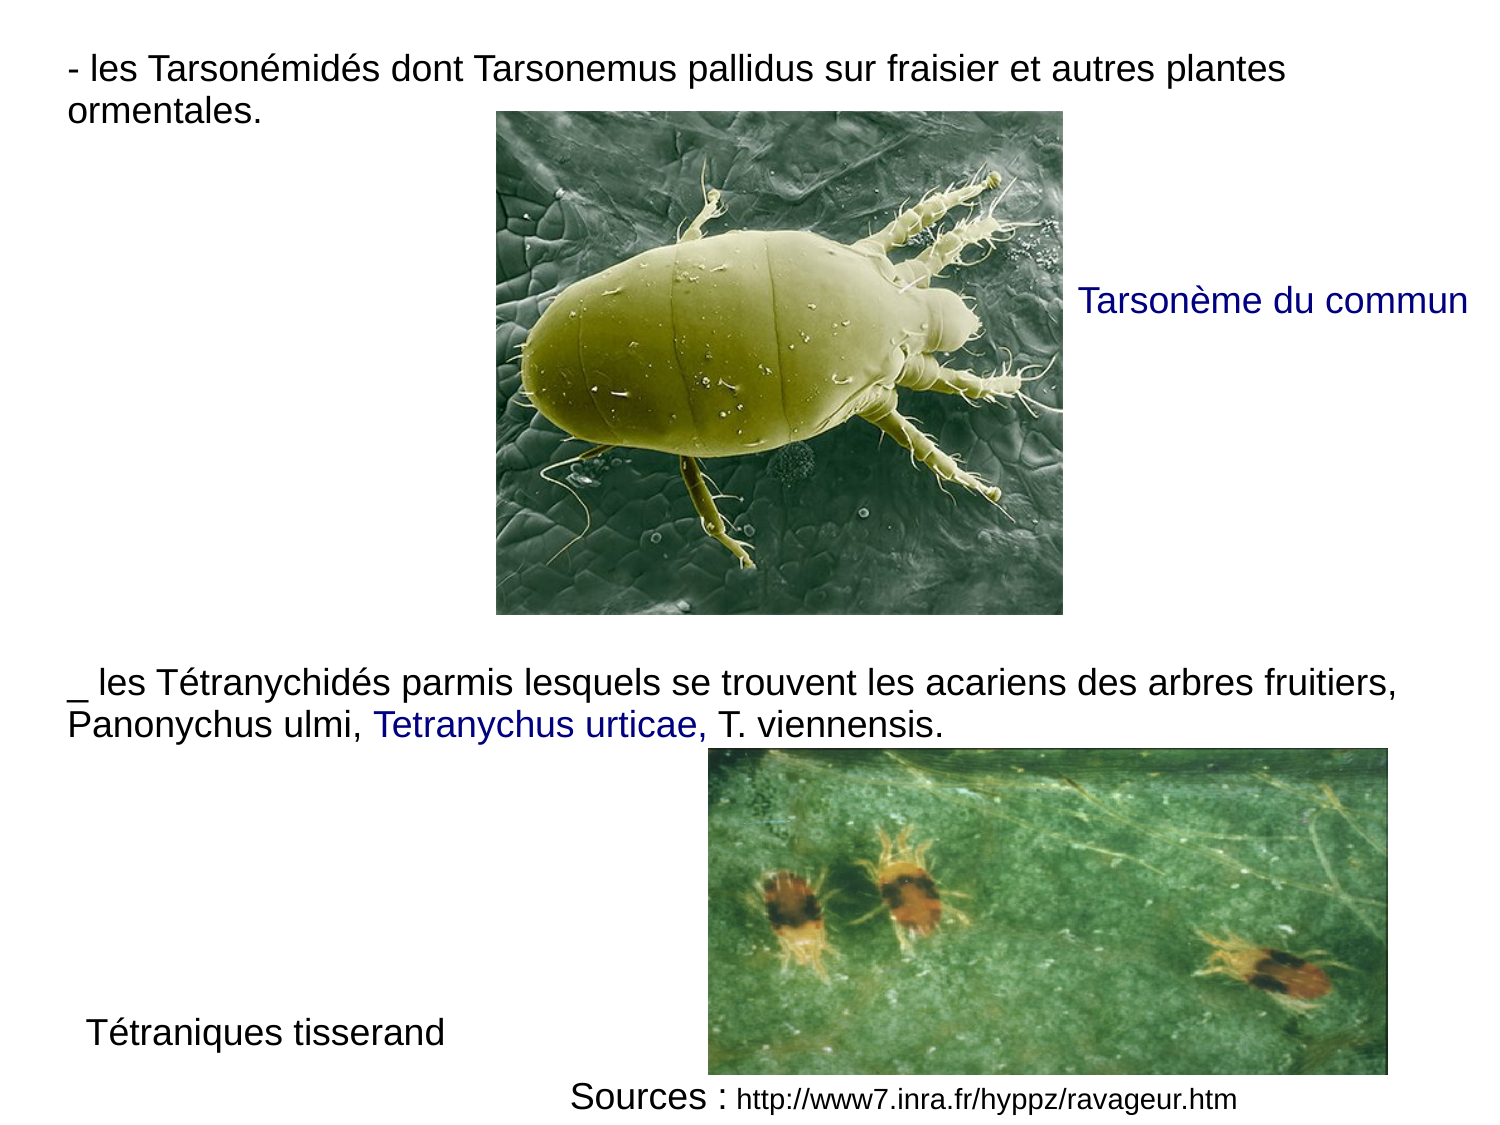

# - les Tarsonémidés dont Tarsonemus pallidus sur fraisier et autres plantes ormentales.
_ les Tétranychidés parmis lesquels se trouvent les acariens des arbres fruitiers, Panonychus ulmi, Tetranychus urticae, T. viennensis.
Tarsonème du commun
Tétraniques tisserand
Sources : http://www7.inra.fr/hyppz/ravageur.htm